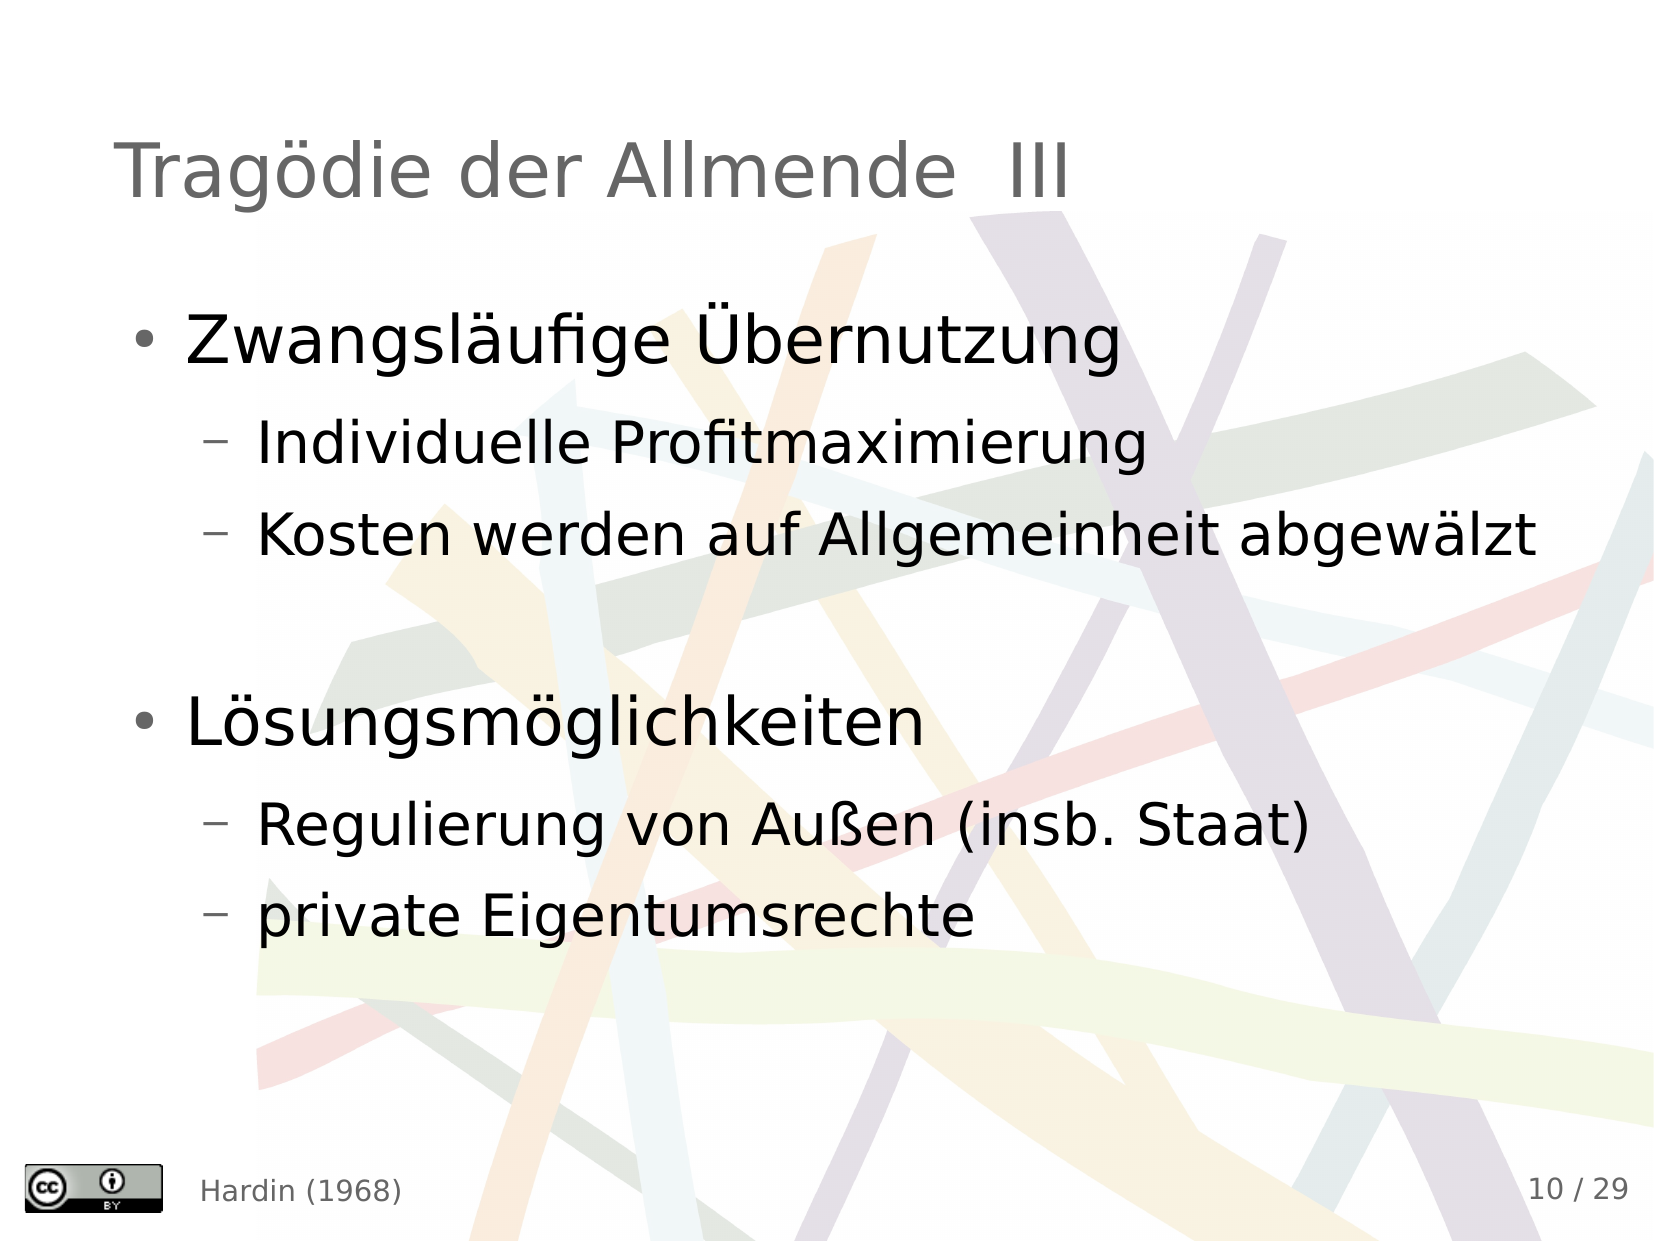

# Tragödie der Allmende III
Zwangsläufige Übernutzung
Individuelle Profitmaximierung
Kosten werden auf Allgemeinheit abgewälzt
Lösungsmöglichkeiten
Regulierung von Außen (insb. Staat)
private Eigentumsrechte
Hardin (1968)
10